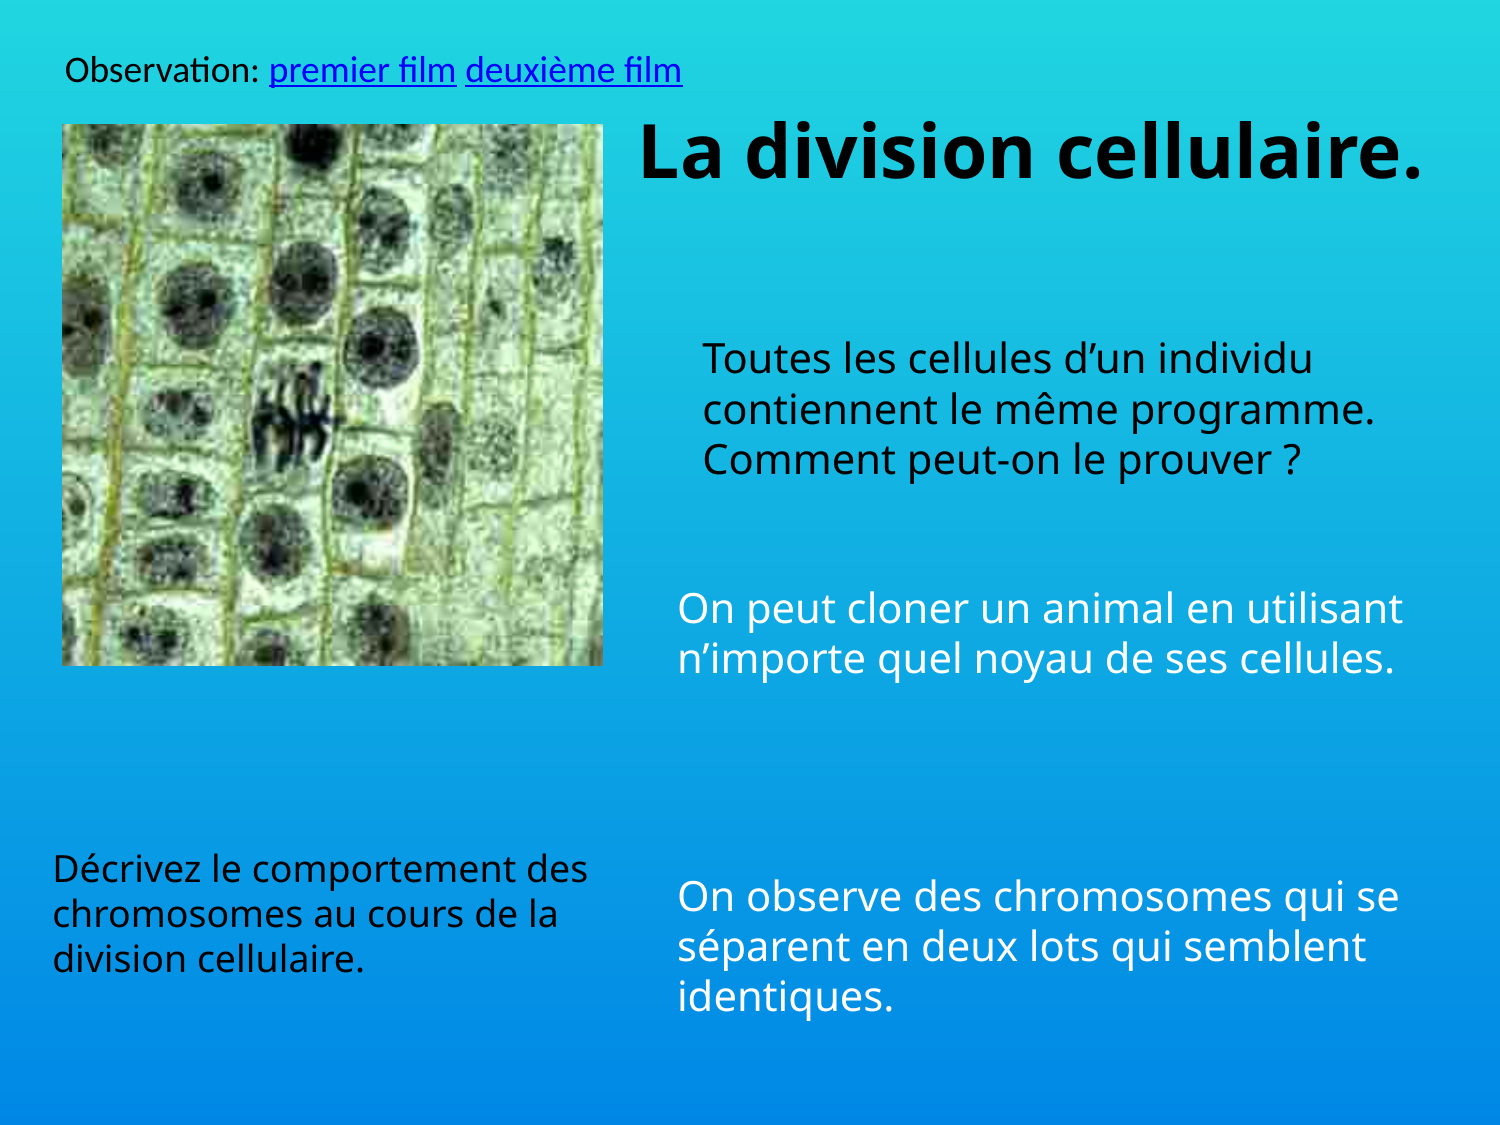

Observation: premier film deuxième film
# La division cellulaire.
Toutes les cellules d’un individu contiennent le même programme. Comment peut-on le prouver ?
On peut cloner un animal en utilisant n’importe quel noyau de ses cellules.
Décrivez le comportement des chromosomes au cours de la division cellulaire.
On observe des chromosomes qui se séparent en deux lots qui semblent identiques.